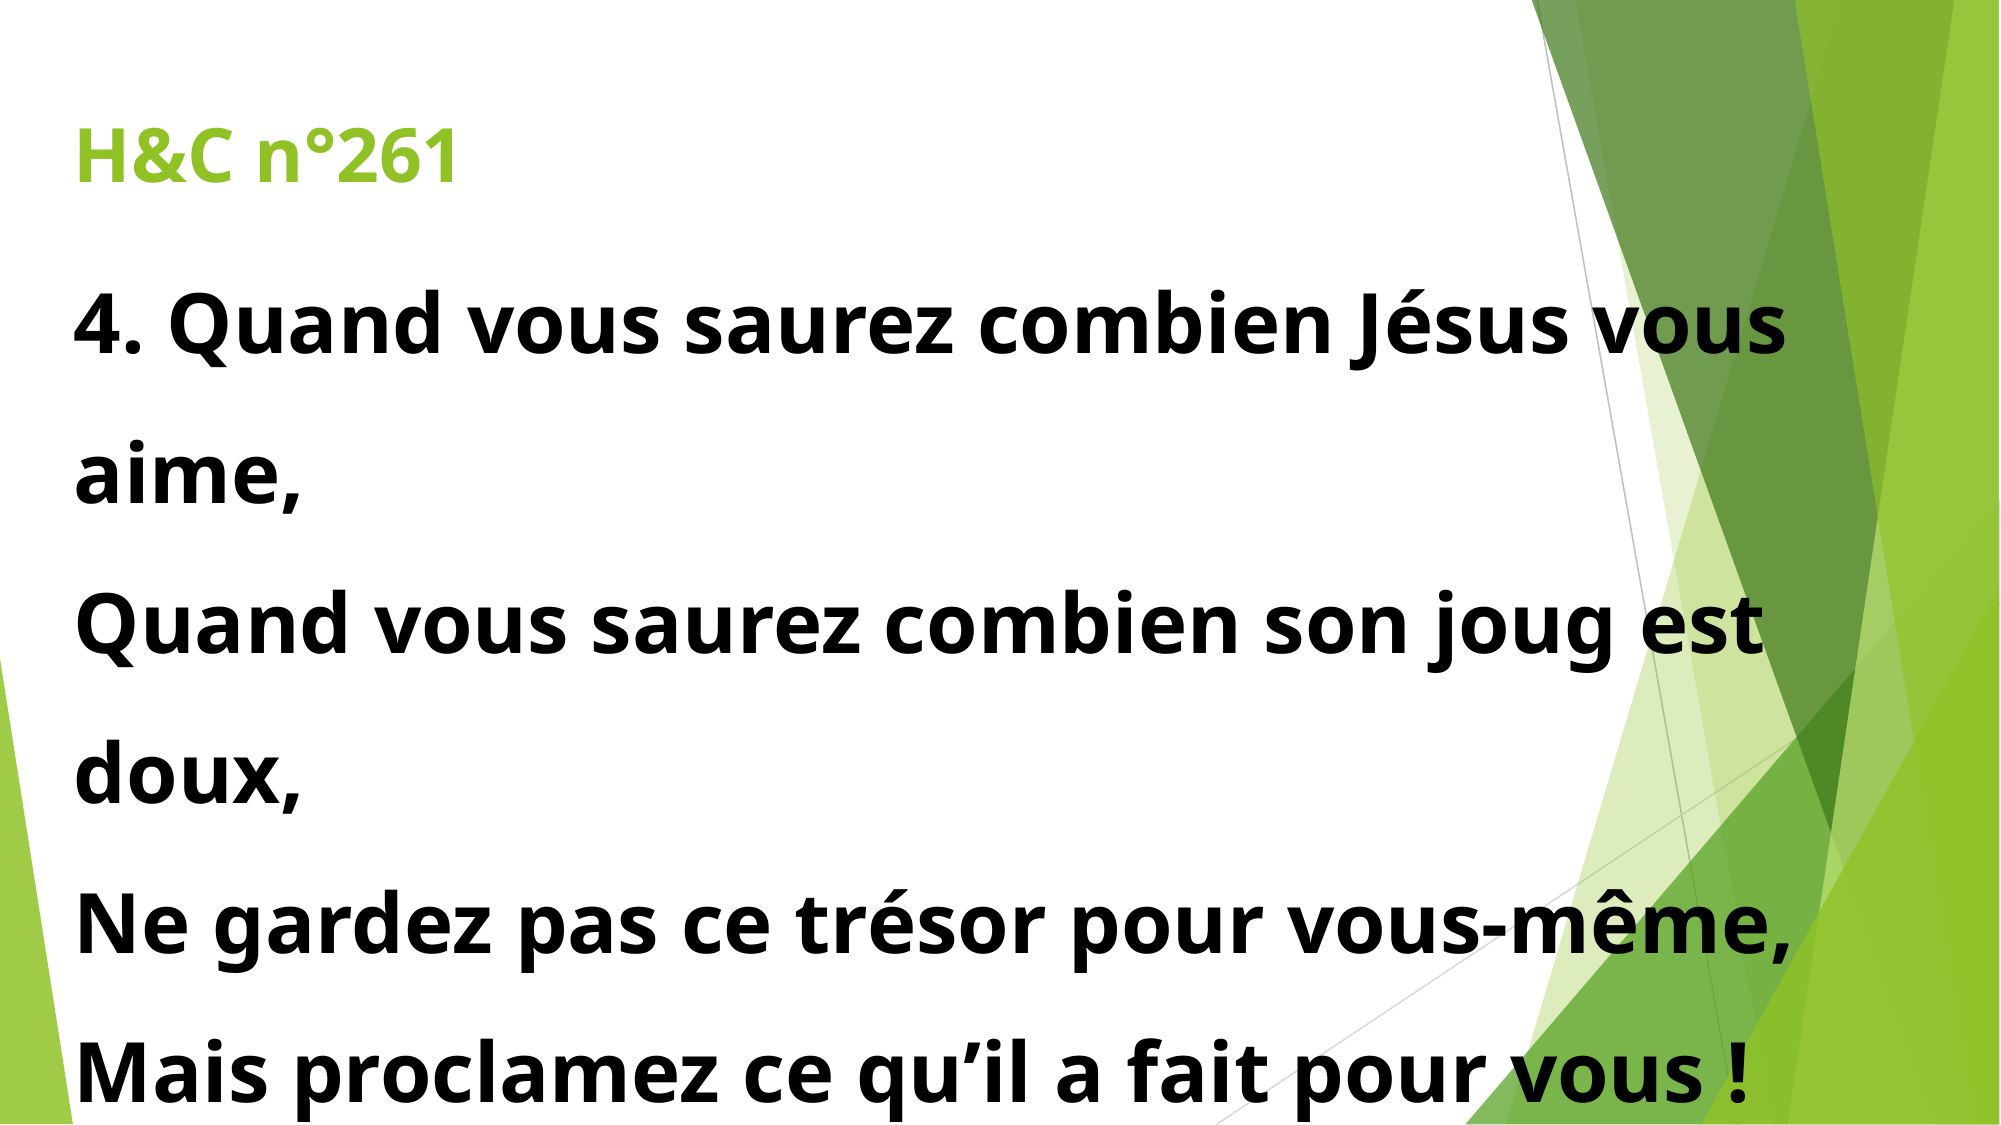

H&C n°261
4. Quand vous saurez combien Jésus vous aime,
Quand vous saurez combien son joug est doux,
Ne gardez pas ce trésor pour vous-même,
Mais proclamez ce qu’il a fait pour vous !
Mon Sauveur vous aime, etc.